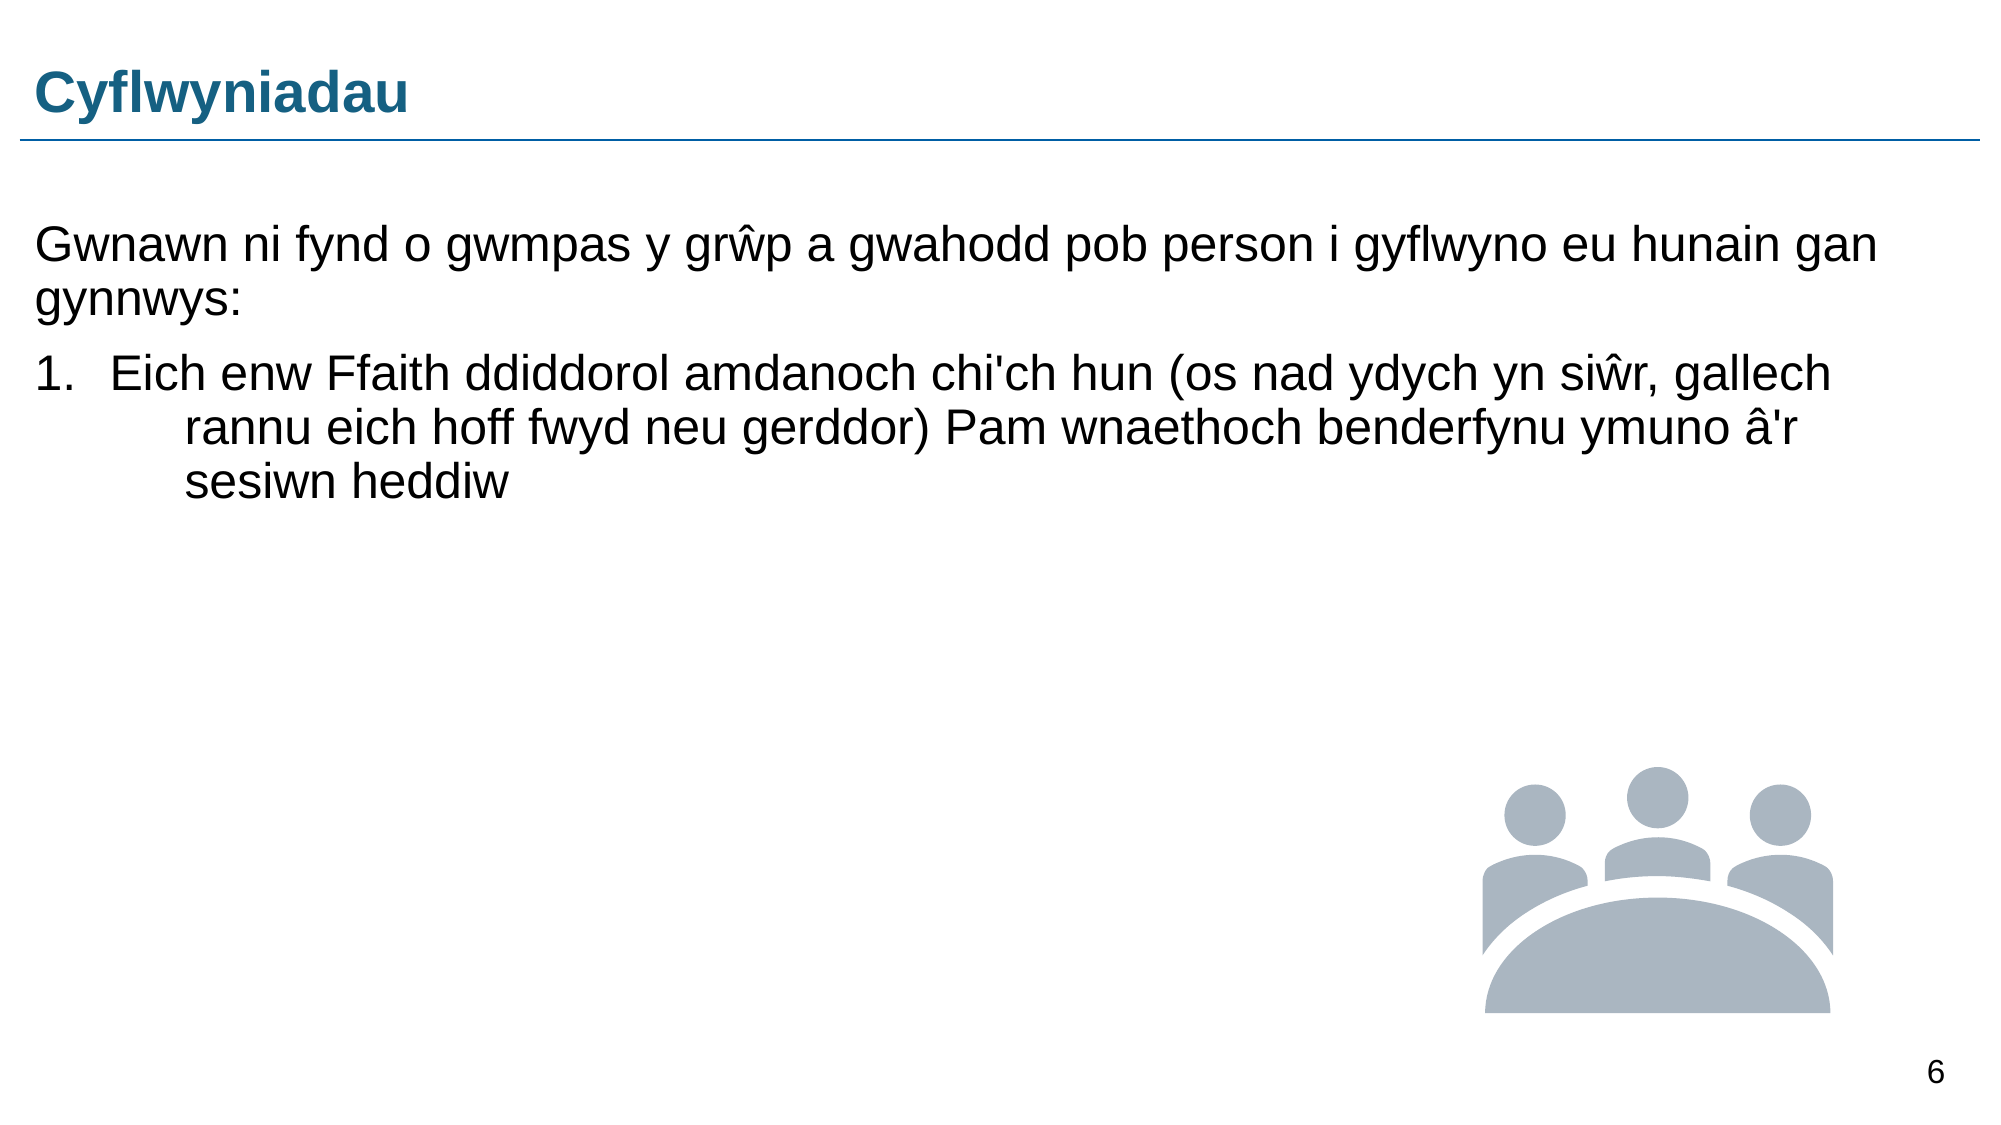

# Cyflwyniadau
Gwnawn ni fynd o gwmpas y grŵp a gwahodd pob person i gyflwyno eu hunain gan gynnwys:
Eich enw Ffaith ddiddorol amdanoch chi'ch hun (os nad ydych yn siŵr, gallech rannu eich hoff fwyd neu gerddor) Pam wnaethoch benderfynu ymuno â'r sesiwn heddiw
6